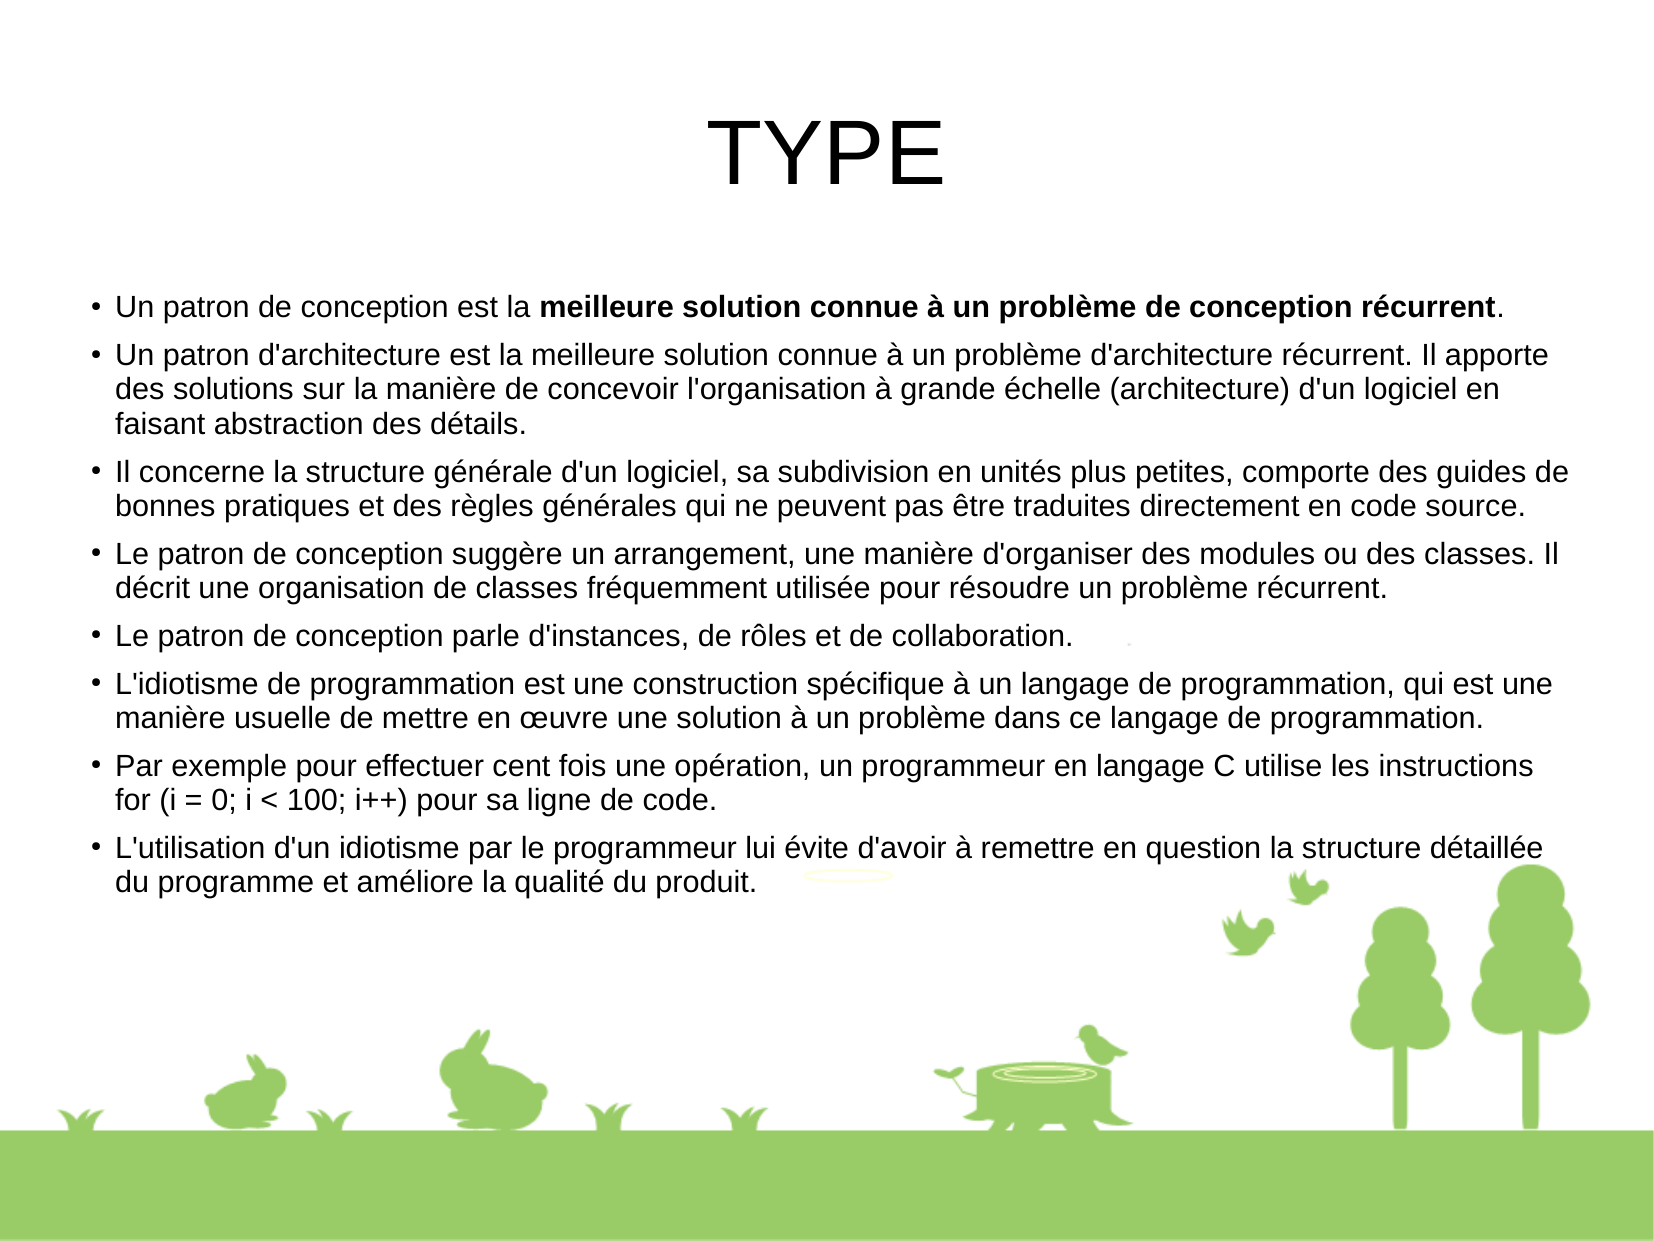

# TYPE
Un patron de conception est la meilleure solution connue à un problème de conception récurrent.
Un patron d'architecture est la meilleure solution connue à un problème d'architecture récurrent. Il apporte des solutions sur la manière de concevoir l'organisation à grande échelle (architecture) d'un logiciel en faisant abstraction des détails.
Il concerne la structure générale d'un logiciel, sa subdivision en unités plus petites, comporte des guides de bonnes pratiques et des règles générales qui ne peuvent pas être traduites directement en code source.
Le patron de conception suggère un arrangement, une manière d'organiser des modules ou des classes. Il décrit une organisation de classes fréquemment utilisée pour résoudre un problème récurrent.
Le patron de conception parle d'instances, de rôles et de collaboration.
L'idiotisme de programmation est une construction spécifique à un langage de programmation, qui est une manière usuelle de mettre en œuvre une solution à un problème dans ce langage de programmation.
Par exemple pour effectuer cent fois une opération, un programmeur en langage C utilise les instructions for (i = 0; i < 100; i++) pour sa ligne de code.
L'utilisation d'un idiotisme par le programmeur lui évite d'avoir à remettre en question la structure détaillée du programme et améliore la qualité du produit.